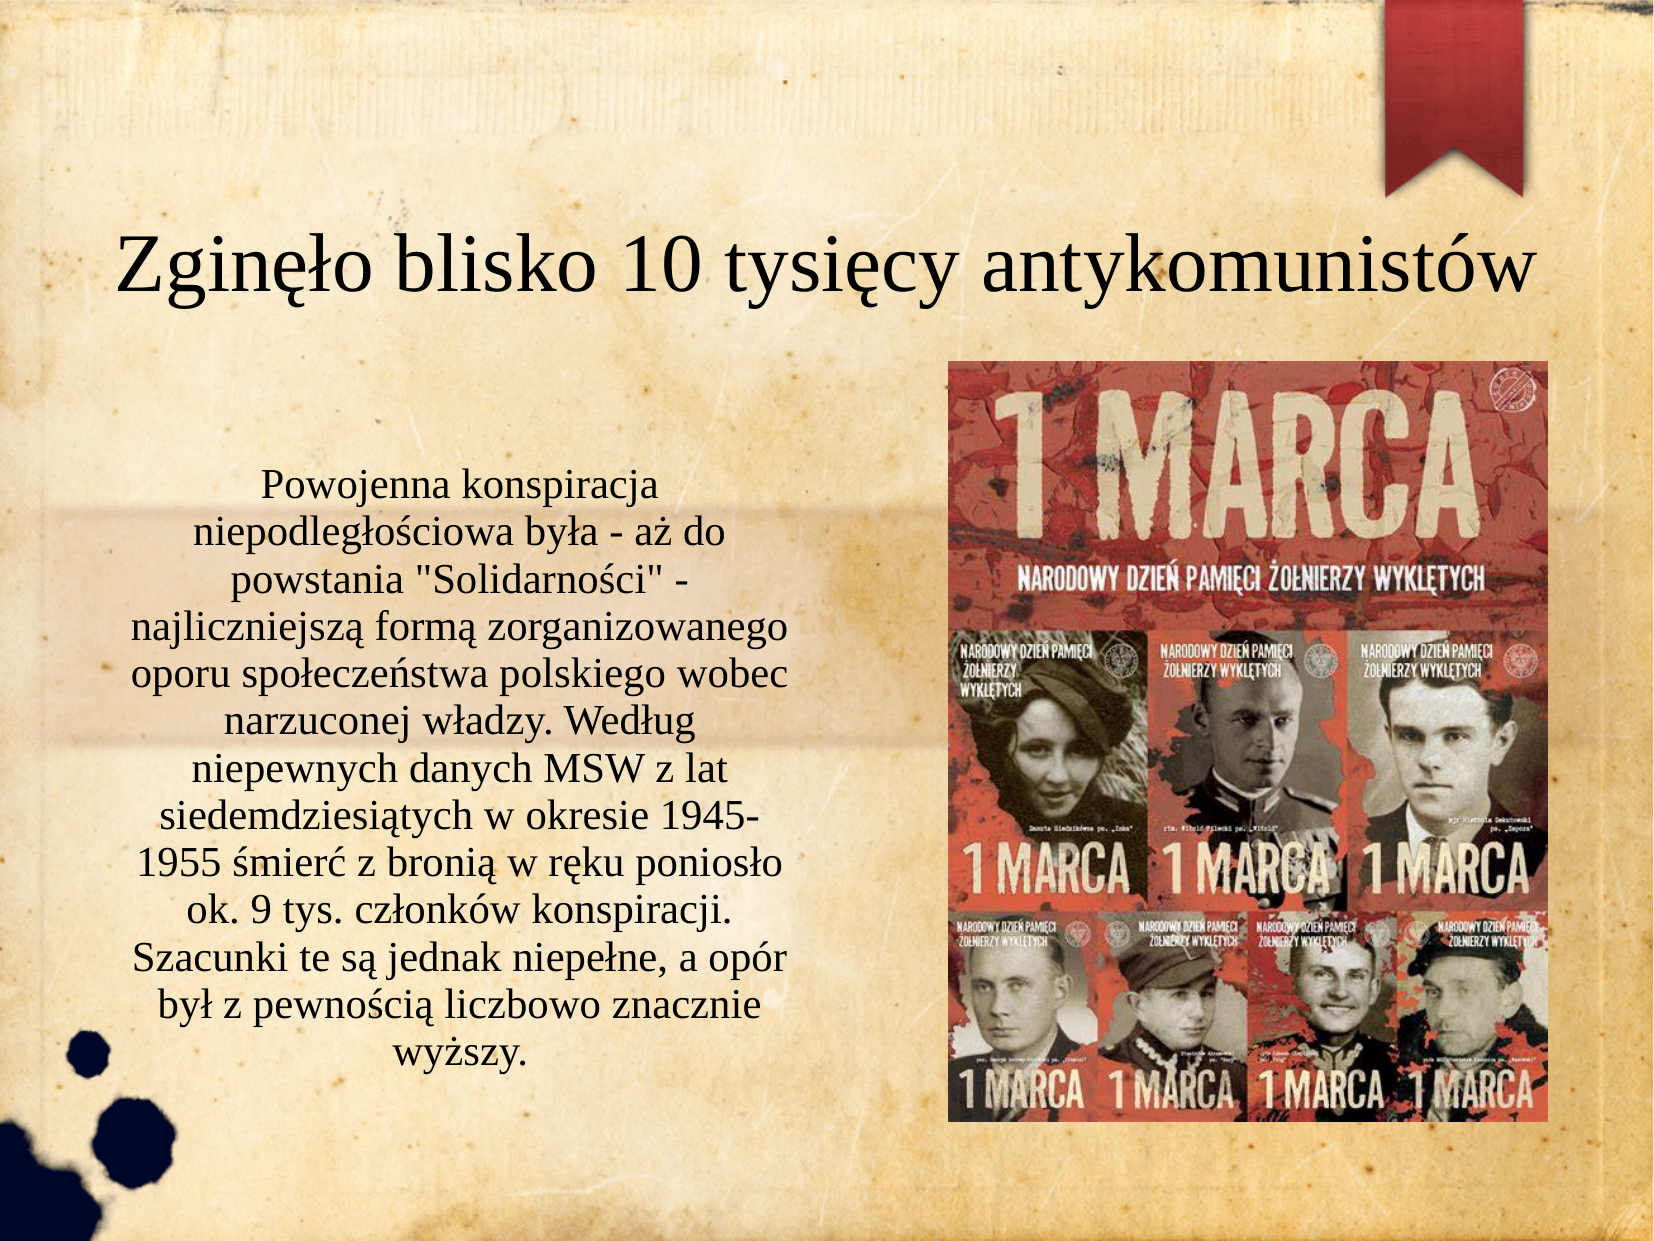

# Zginęło blisko 10 tysięcy antykomunistów
Powojenna konspiracja niepodległościowa była - aż do powstania "Solidarności" - najliczniejszą formą zorganizowanego oporu społeczeństwa polskiego wobec narzuconej władzy. Według niepewnych danych MSW z lat siedemdziesiątych w okresie 1945-1955 śmierć z bronią w ręku poniosło ok. 9 tys. członków konspiracji. Szacunki te są jednak niepełne, a opór był z pewnością liczbowo znacznie wyższy.